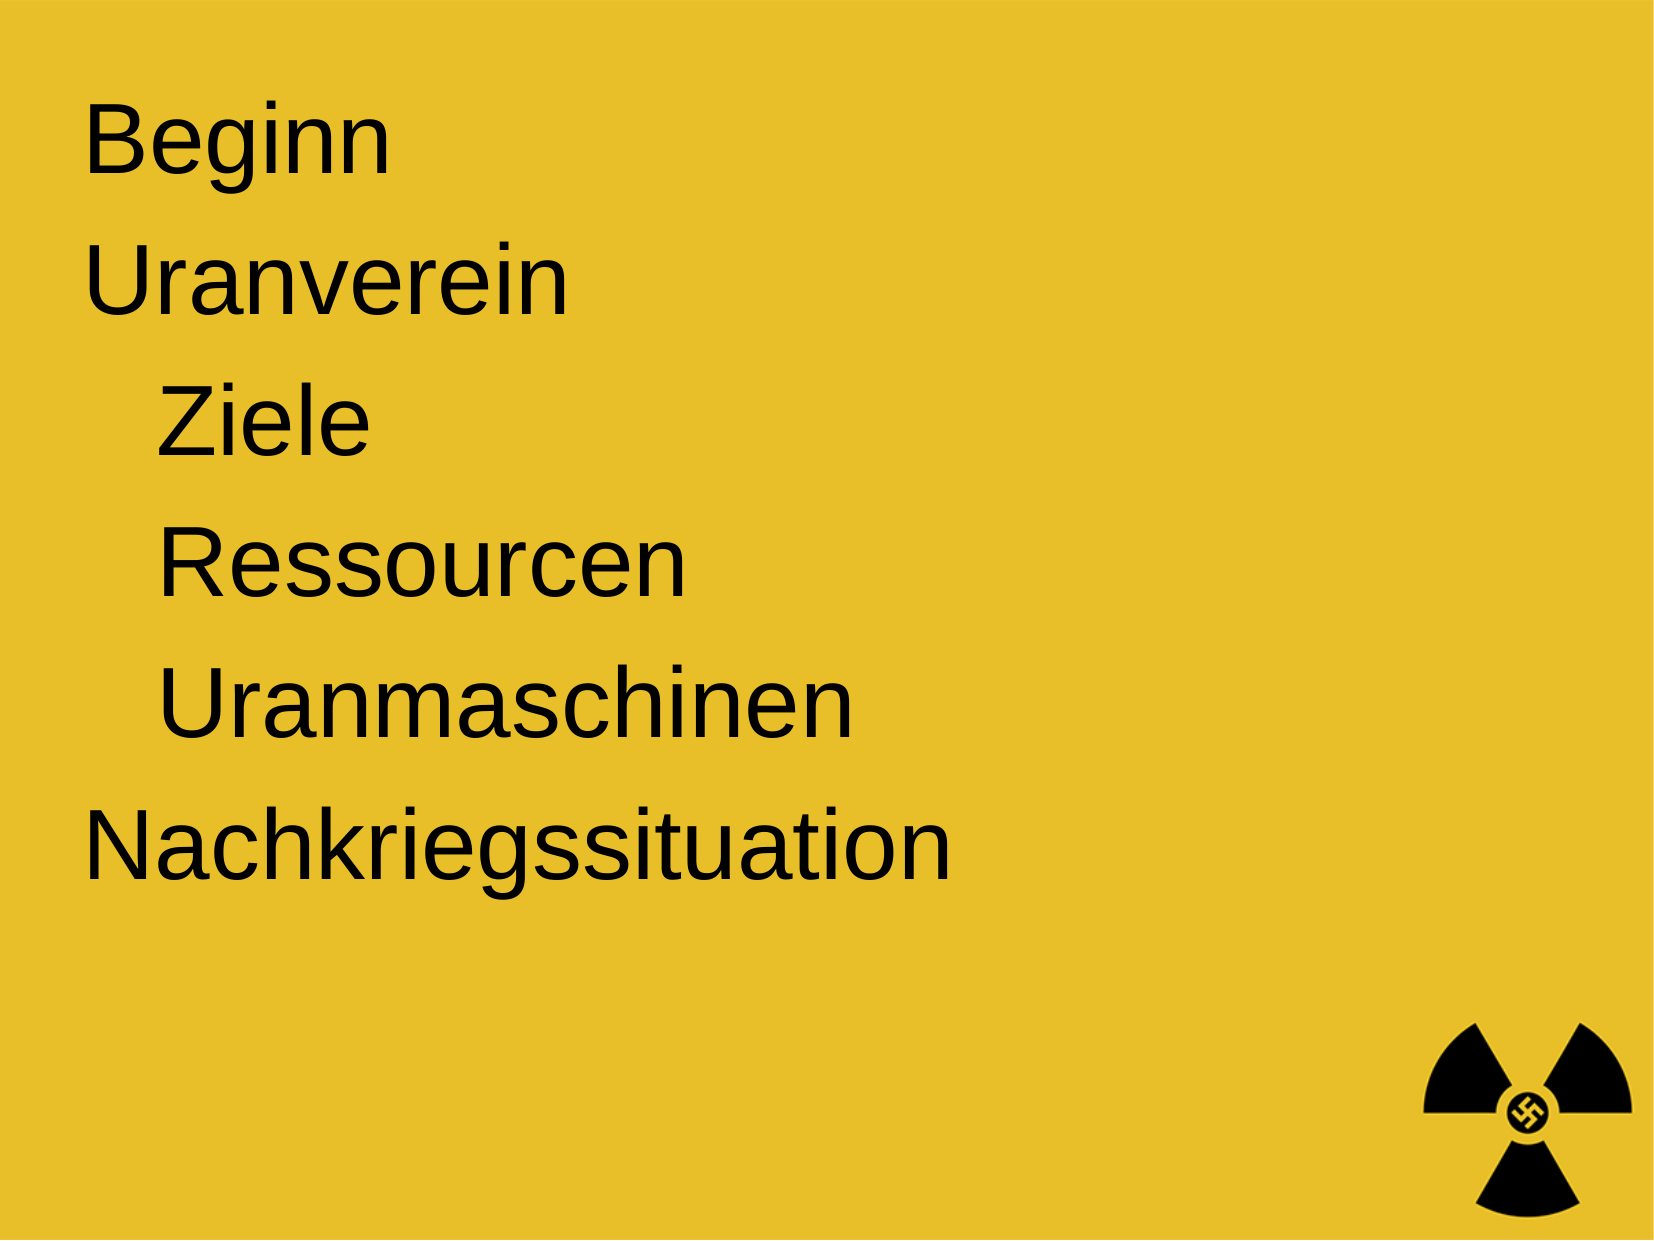

# Beginn
Uranverein
	Ziele
	Ressourcen
	Uranmaschinen
Nachkriegssituation